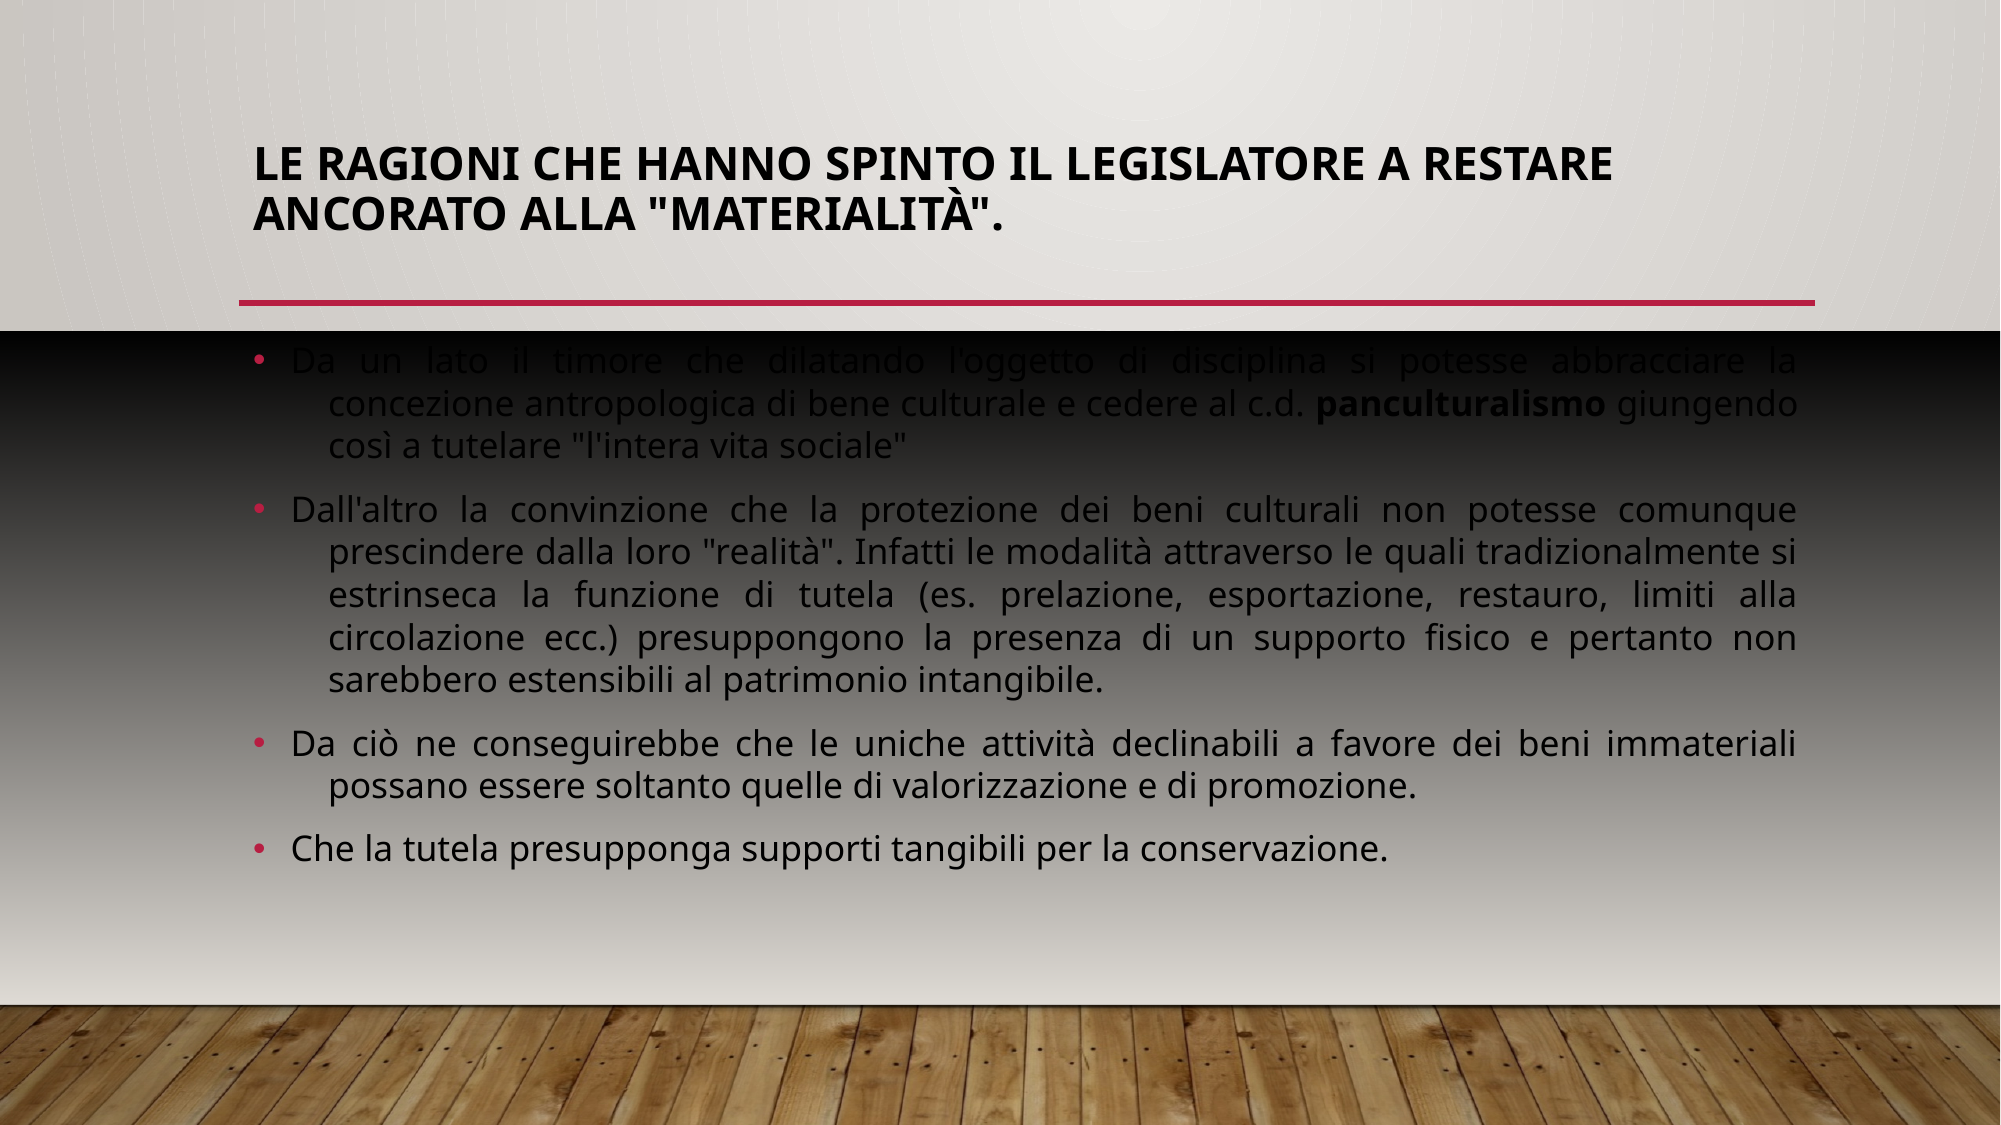

# Le ragioni che hanno spinto il legislatore a restare ancorato alla "materialità".
Da un lato il timore che dilatando l'oggetto di disciplina si potesse abbracciare la concezione antropologica di bene culturale e cedere al c.d. panculturalismo giungendo così a tutelare "l'intera vita sociale"
Dall'altro la convinzione che la protezione dei beni culturali non potesse comunque prescindere dalla loro "realità". Infatti le modalità attraverso le quali tradizionalmente si estrinseca la funzione di tutela (es. prelazione, esportazione, restauro, limiti alla circolazione ecc.) presuppongono la presenza di un supporto fisico e pertanto non sarebbero estensibili al patrimonio intangibile.
Da ciò ne conseguirebbe che le uniche attività declinabili a favore dei beni immateriali possano essere soltanto quelle di valorizzazione e di promozione.
Che la tutela presupponga supporti tangibili per la conservazione.